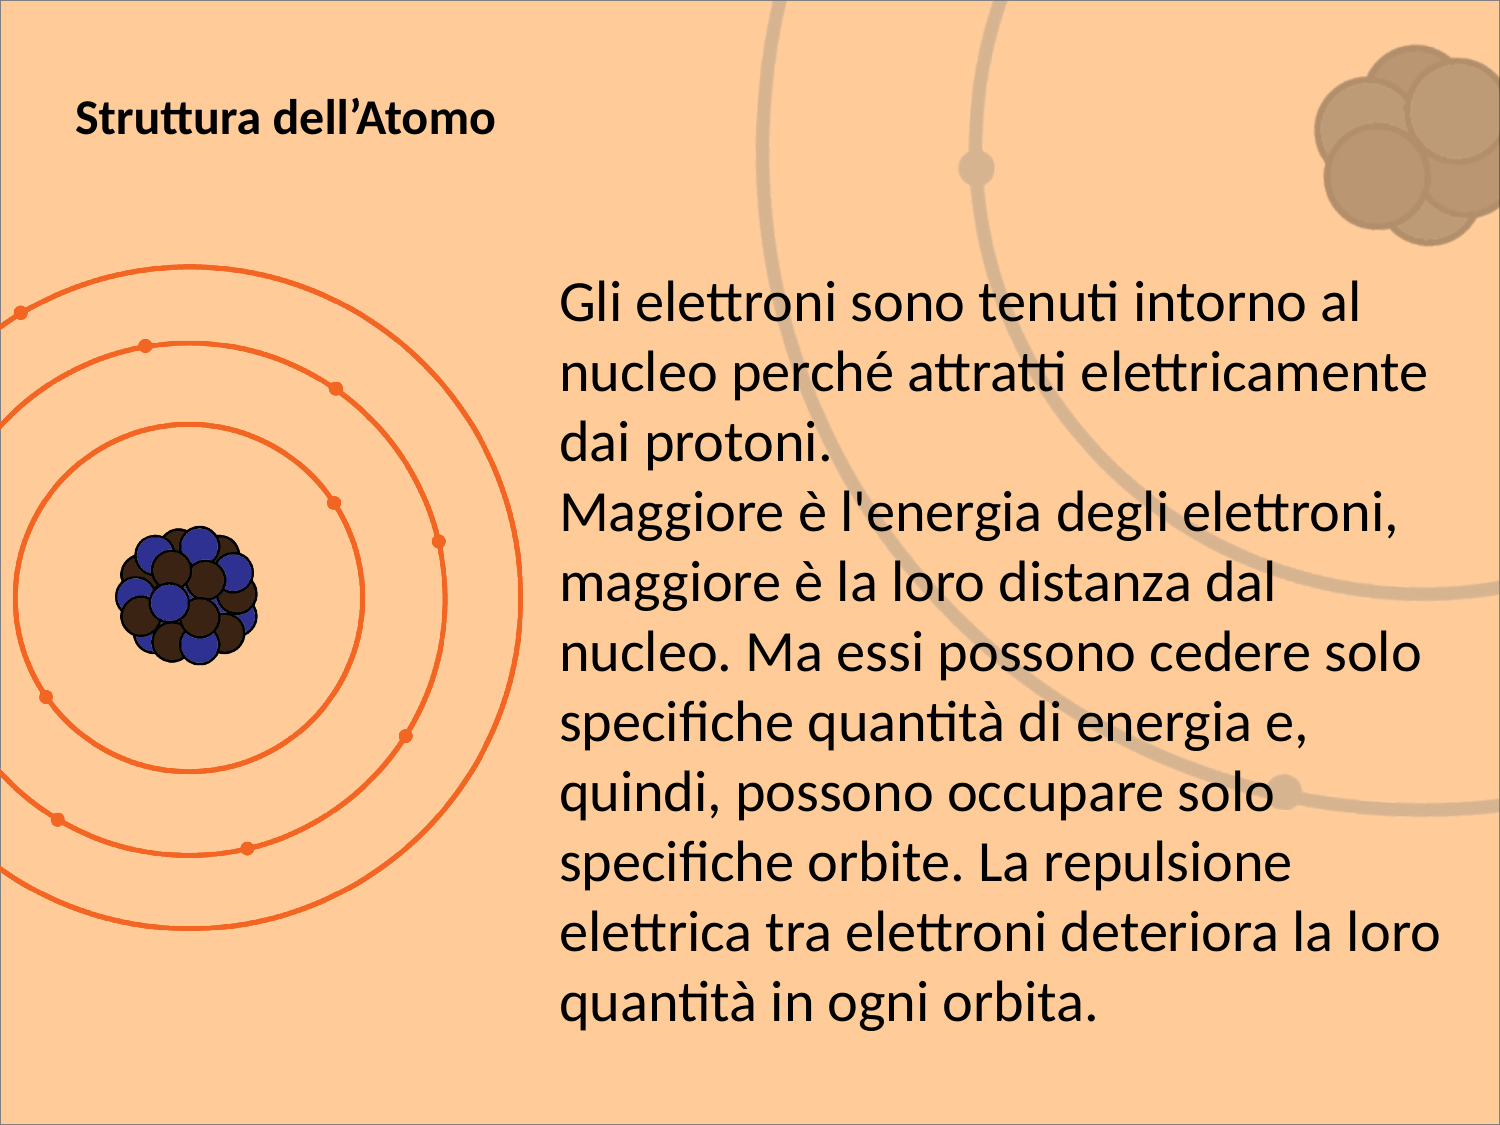

# Struttura dell’Atomo
Gli elettroni sono tenuti intorno al nucleo perché attratti elettricamente dai protoni.
Maggiore è l'energia degli elettroni, maggiore è la loro distanza dal nucleo. Ma essi possono cedere solo specifiche quantità di energia e, quindi, possono occupare solo specifiche orbite. La repulsione elettrica tra elettroni deteriora la loro quantità in ogni orbita.